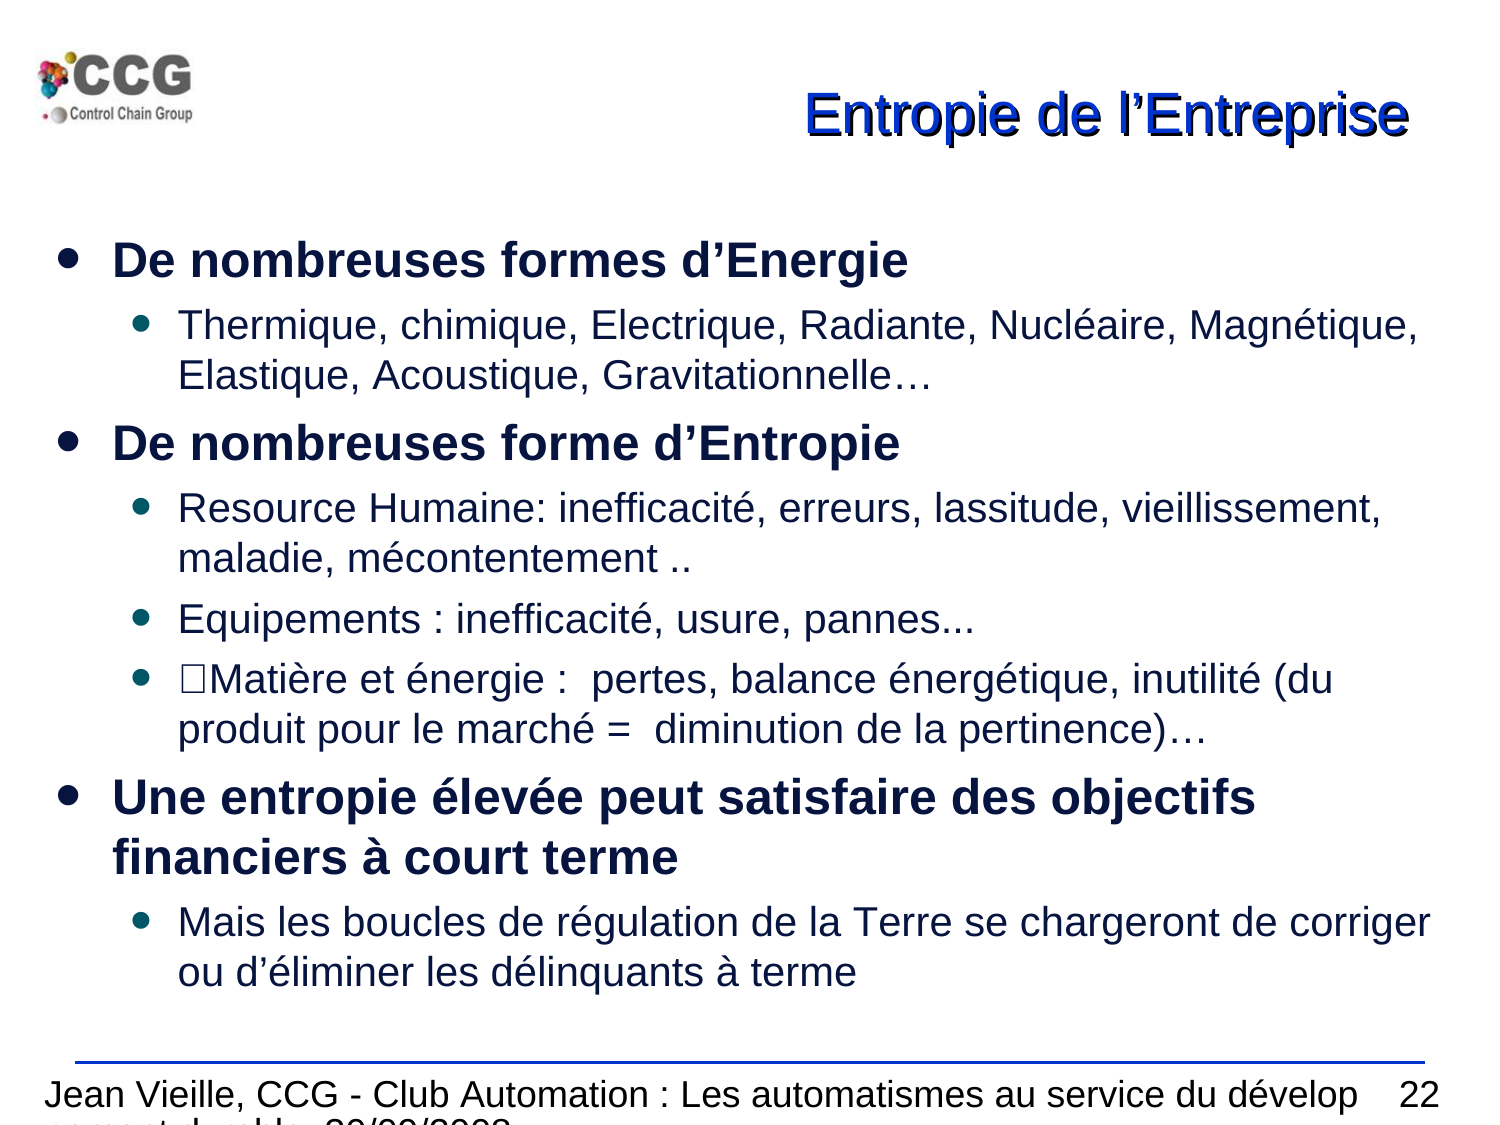

# Entropie de l’Entreprise
De nombreuses formes d’Energie
Thermique, chimique, Electrique, Radiante, Nucléaire, Magnétique, Elastique, Acoustique, Gravitationnelle…
De nombreuses forme d’Entropie
Resource Humaine: inefficacité, erreurs, lassitude, vieillissement, maladie, mécontentement ..
Equipements : inefficacité, usure, pannes...
Matière et énergie : pertes, balance énergétique, inutilité (du produit pour le marché = diminution de la pertinence)…
Une entropie élevée peut satisfaire des objectifs financiers à court terme
Mais les boucles de régulation de la Terre se chargeront de corriger ou d’éliminer les délinquants à terme
Jean Vieille, CCG - Club Automation : Les automatismes au service du développement durable  30/09/2008
22